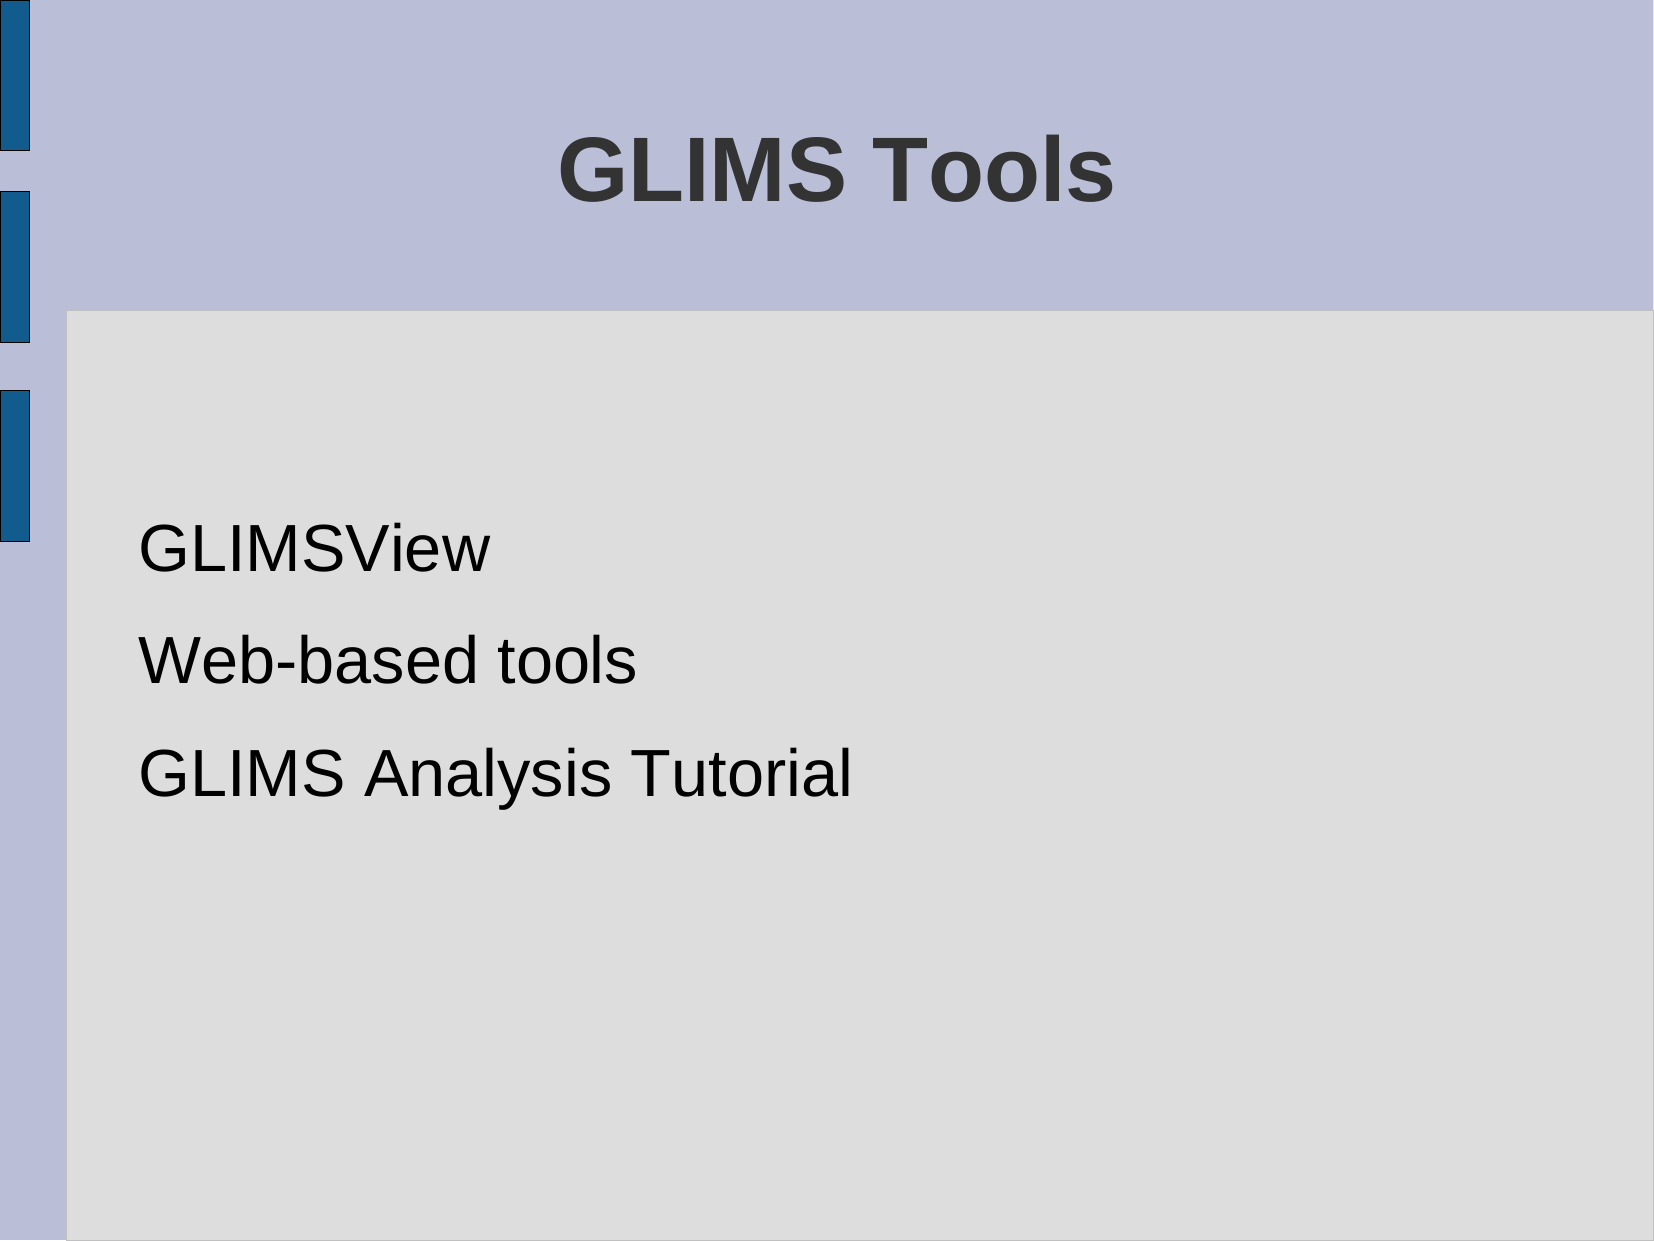

# GLIMS Tools
GLIMSView
Web-based tools
GLIMS Analysis Tutorial